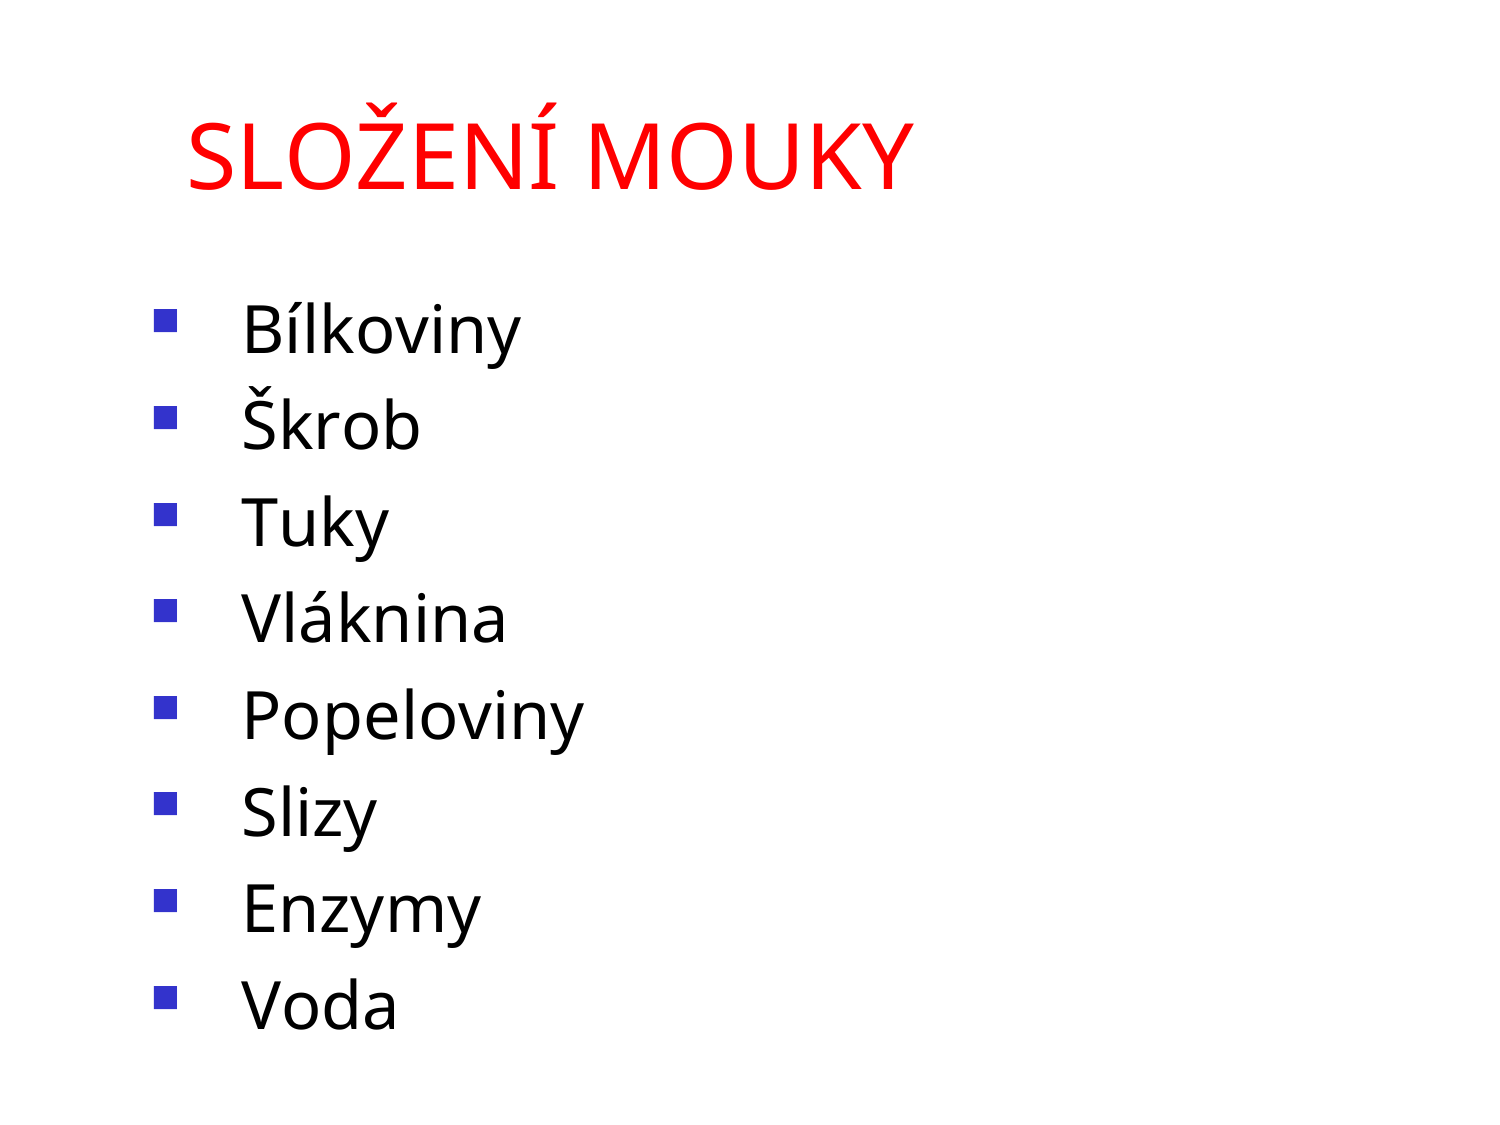

# SLOŽENÍ MOUKY
 Bílkoviny
 Škrob
 Tuky
 Vláknina
 Popeloviny
 Slizy
 Enzymy
 Voda